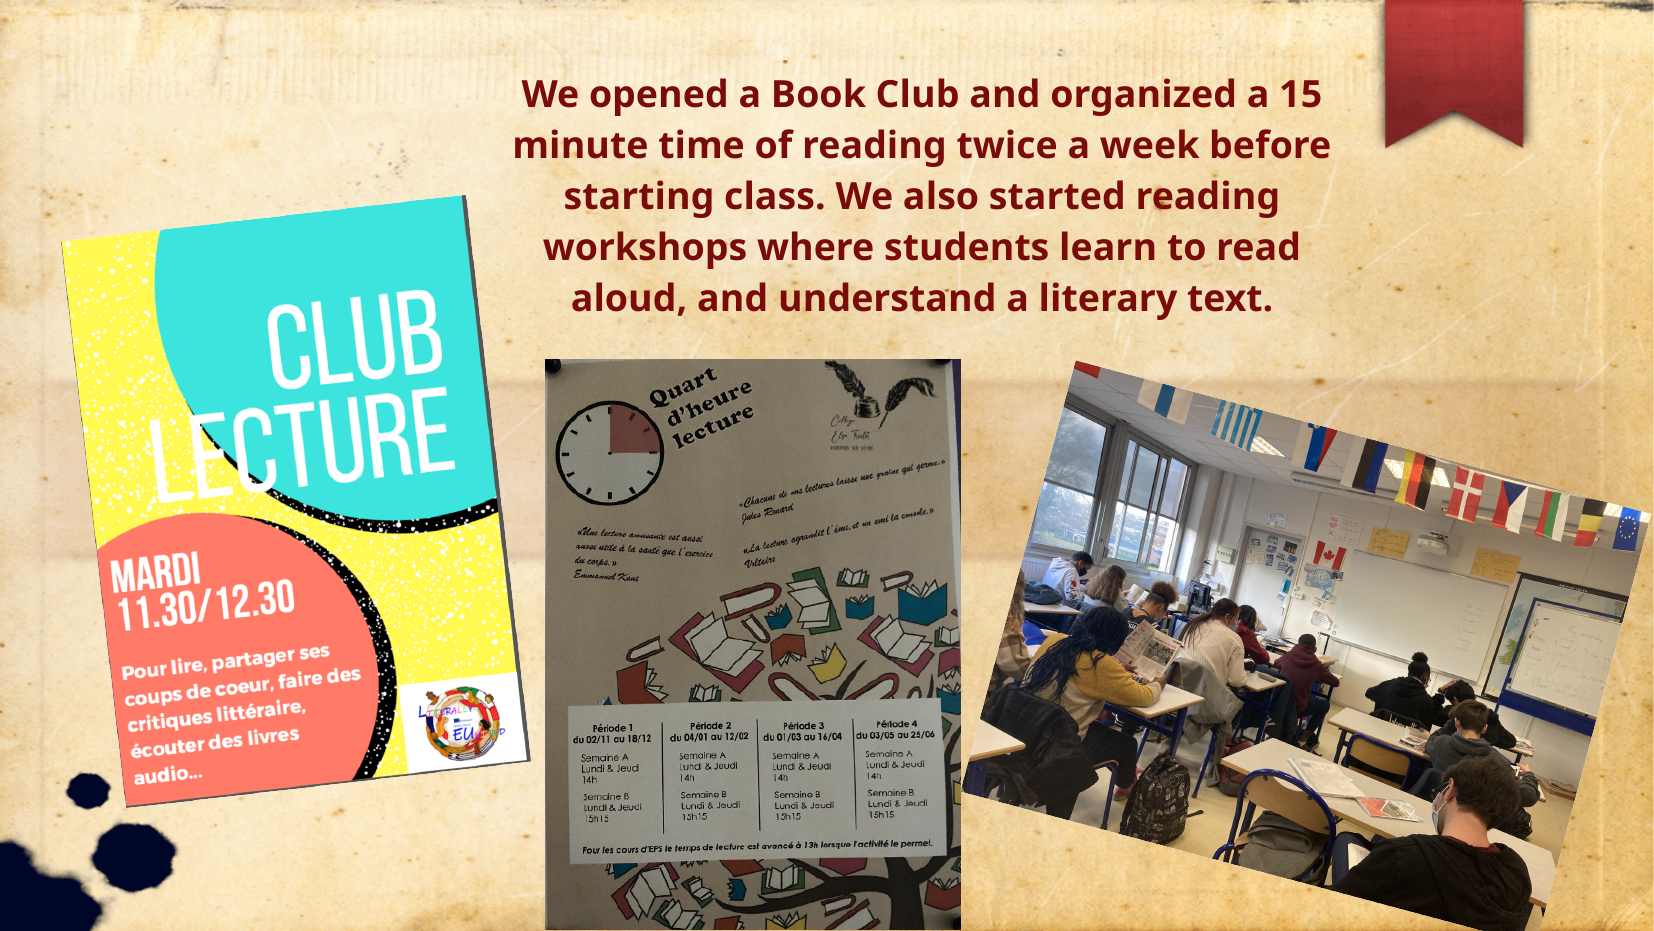

We opened a Book Club and organized a 15 minute time of reading twice a week before starting class. We also started reading workshops where students learn to read aloud, and understand a literary text.